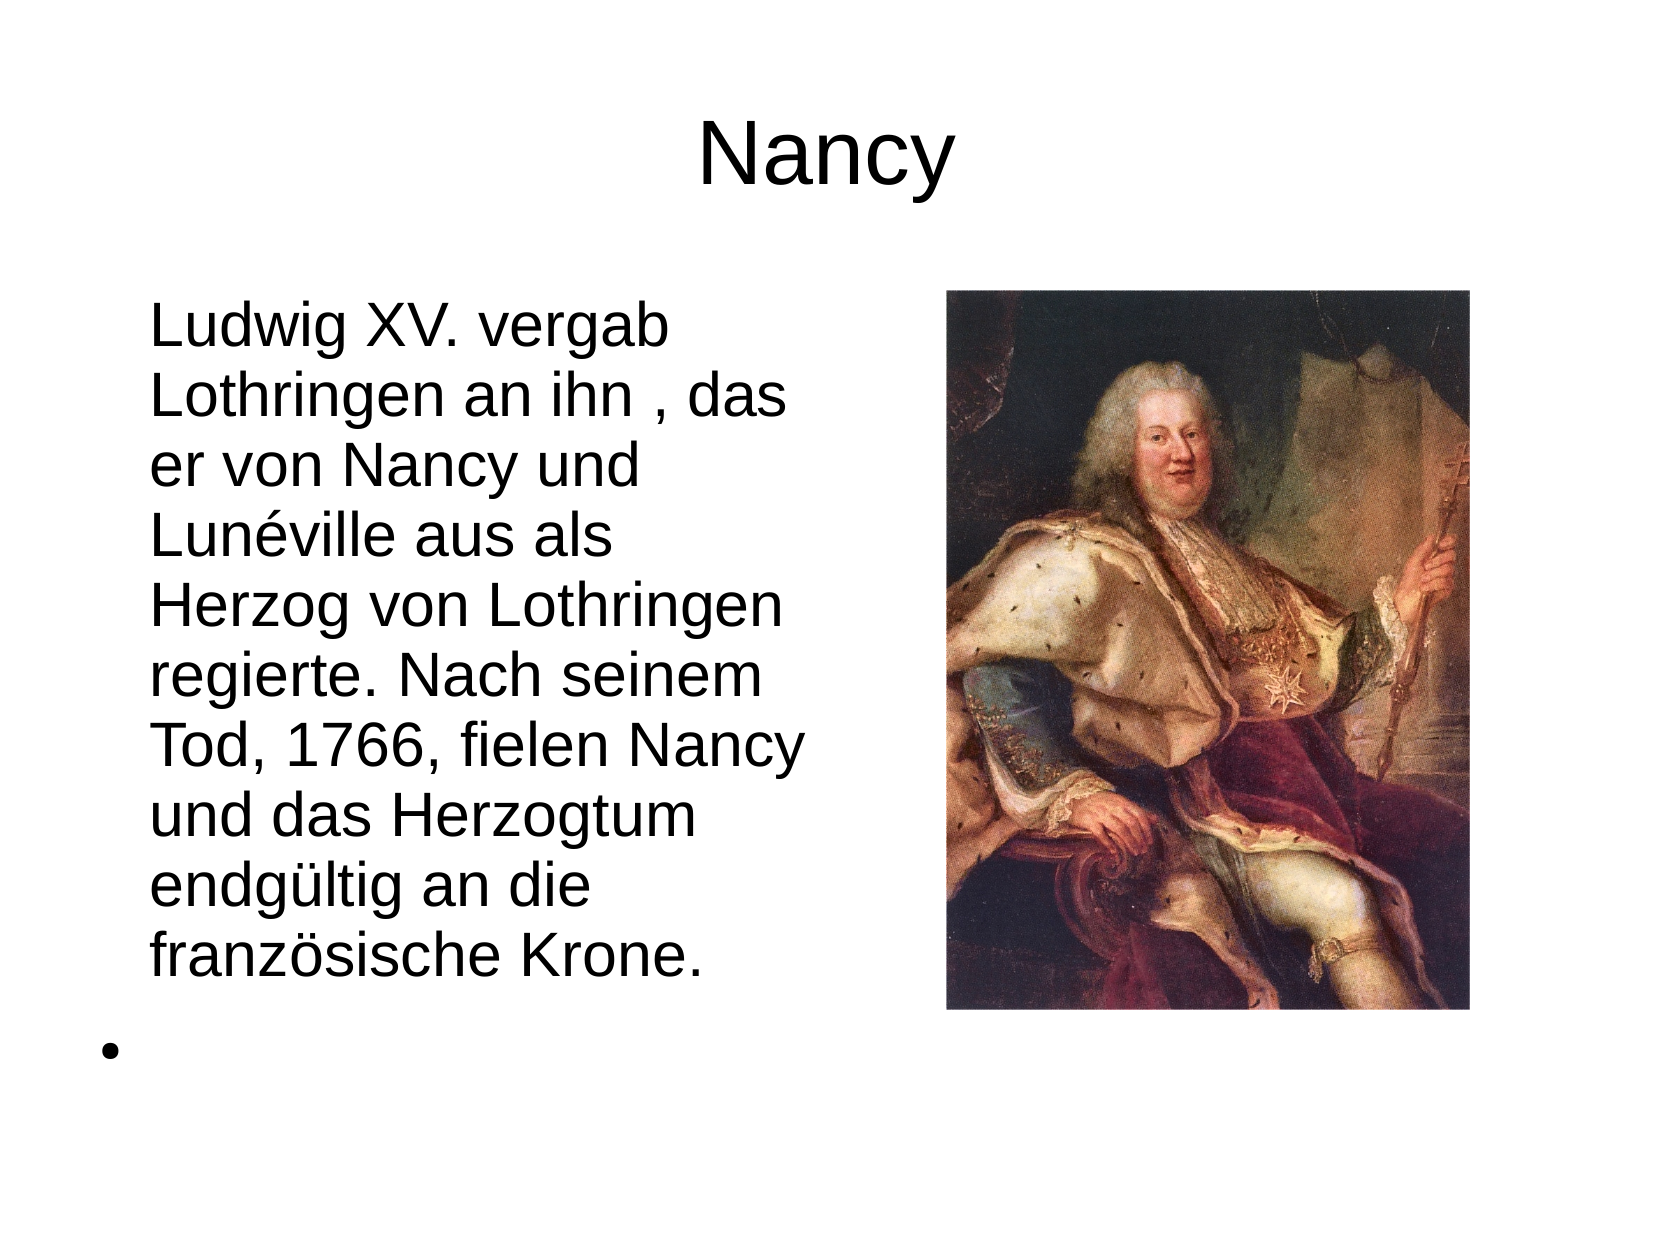

# Nancy
Ludwig XV. vergab Lothringen an ihn , das er von Nancy und Lunéville aus als Herzog von Lothringen regierte. Nach seinem Tod, 1766, fielen Nancy und das Herzogtum endgültig an die französische Krone.